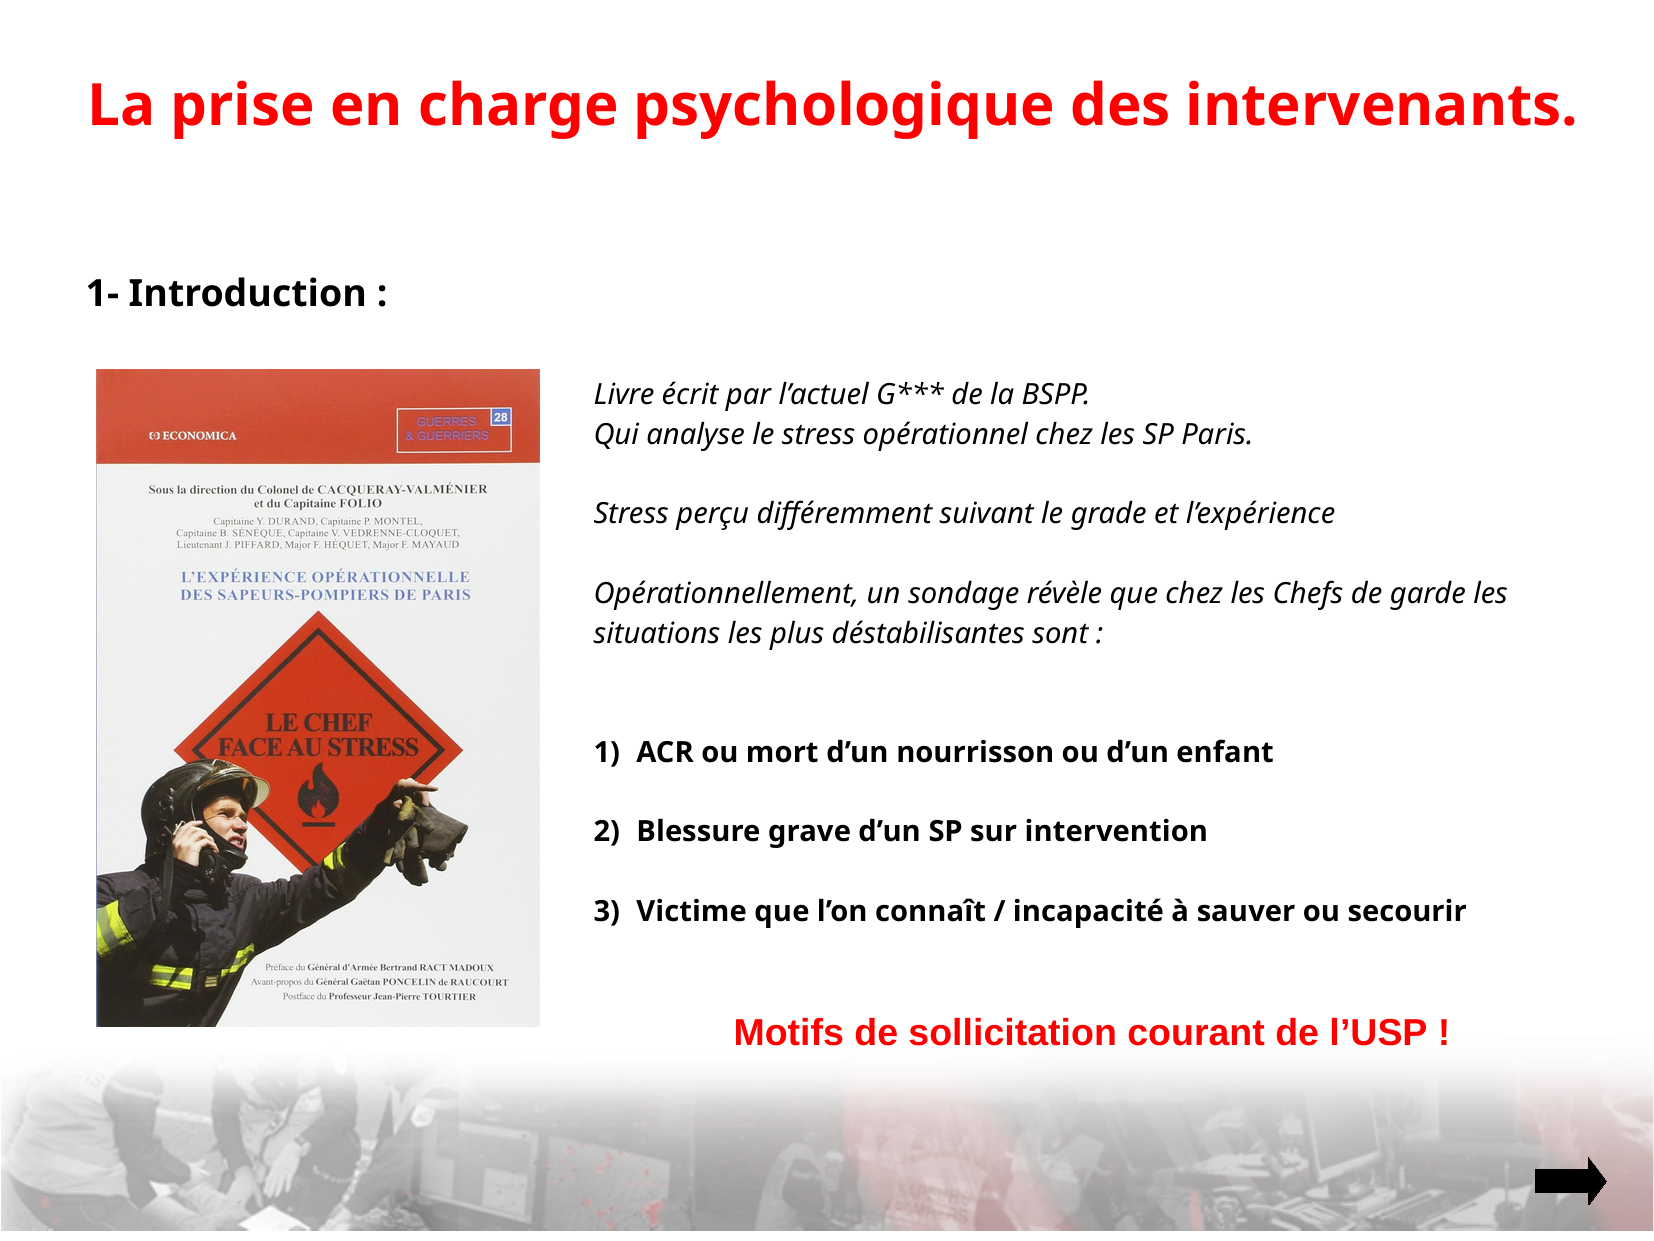

# La prise en charge psychologique des intervenants.
1- Introduction :
Livre écrit par l’actuel G*** de la BSPP.
Qui analyse le stress opérationnel chez les SP Paris.
Stress perçu différemment suivant le grade et l’expérience
Opérationnellement, un sondage révèle que chez les Chefs de garde les situations les plus déstabilisantes sont :
 ACR ou mort d’un nourrisson ou d’un enfant
 Blessure grave d’un SP sur intervention
 Victime que l’on connaît / incapacité à sauver ou secourir
Motifs de sollicitation courant de l’USP !